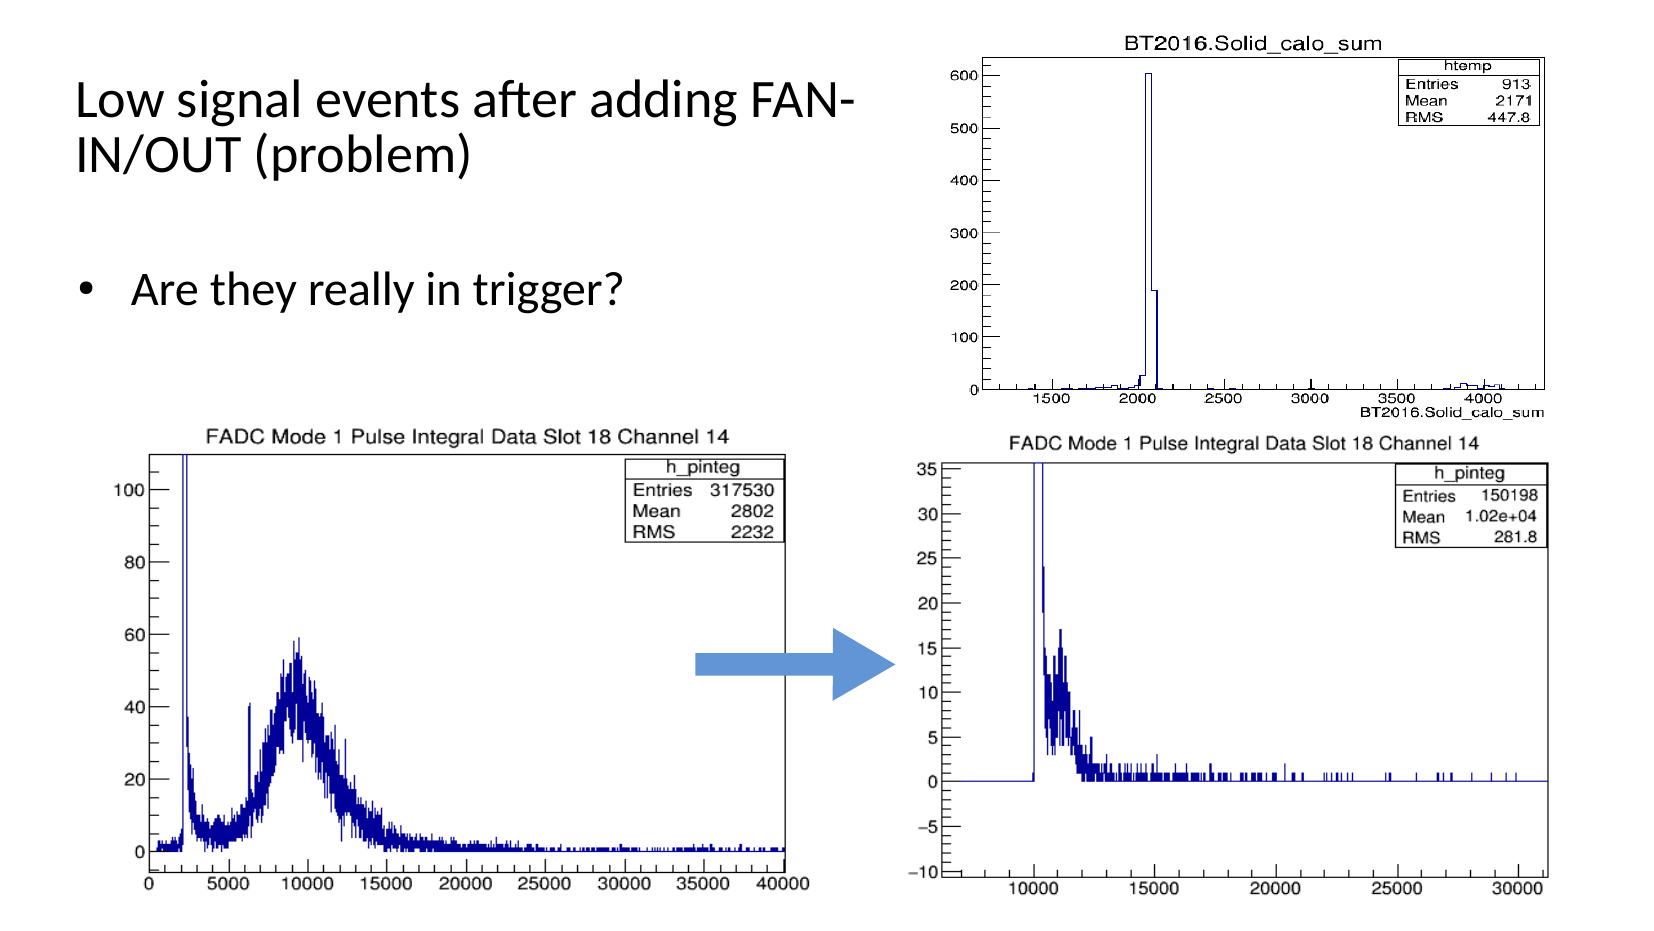

# Low signal events after adding FAN-IN/OUT (problem)
Are they really in trigger?